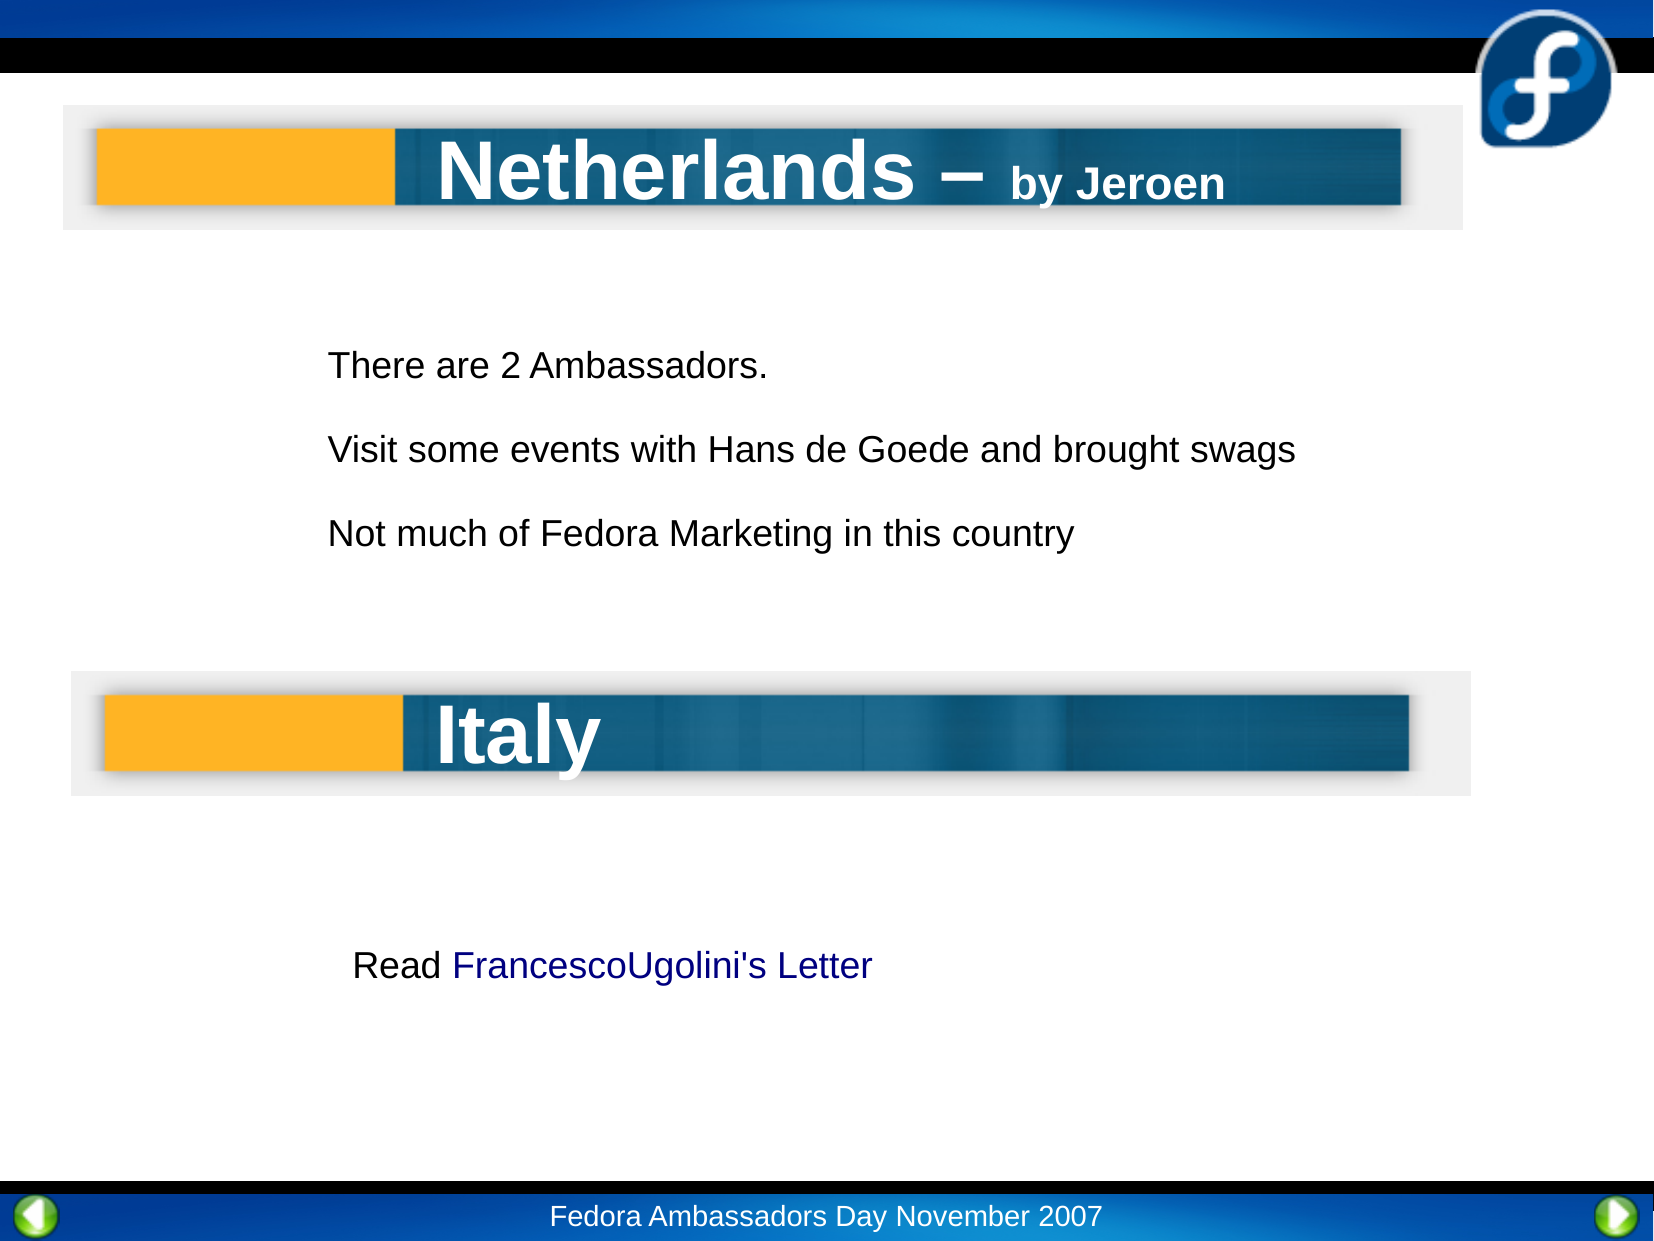

Netherlands – by Jeroen
There are 2 Ambassadors.
Visit some events with Hans de Goede and brought swags
Not much of Fedora Marketing in this country
Italy
Read FrancescoUgolini's Letter